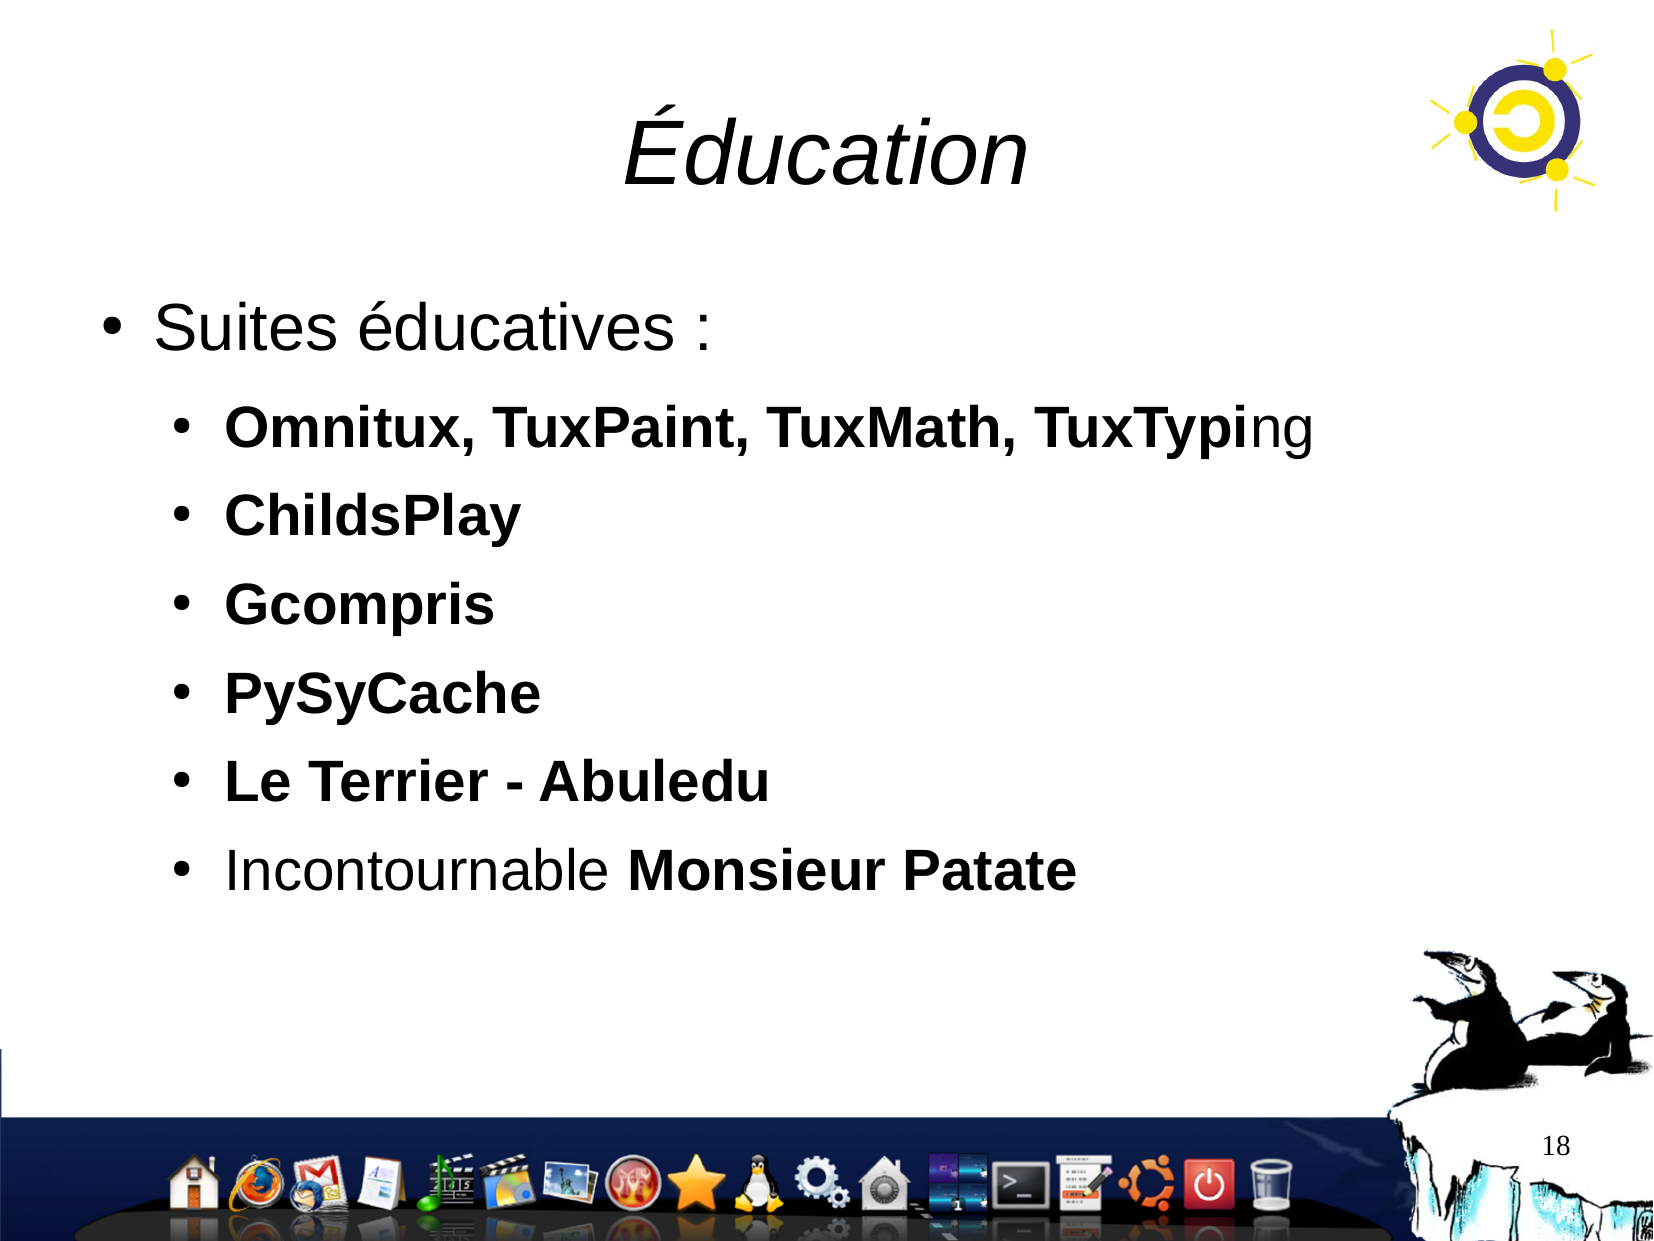

# Éducation
Suites éducatives :
Omnitux, TuxPaint, TuxMath, TuxTyping
ChildsPlay
Gcompris
PySyCache
Le Terrier - Abuledu
Incontournable Monsieur Patate
18